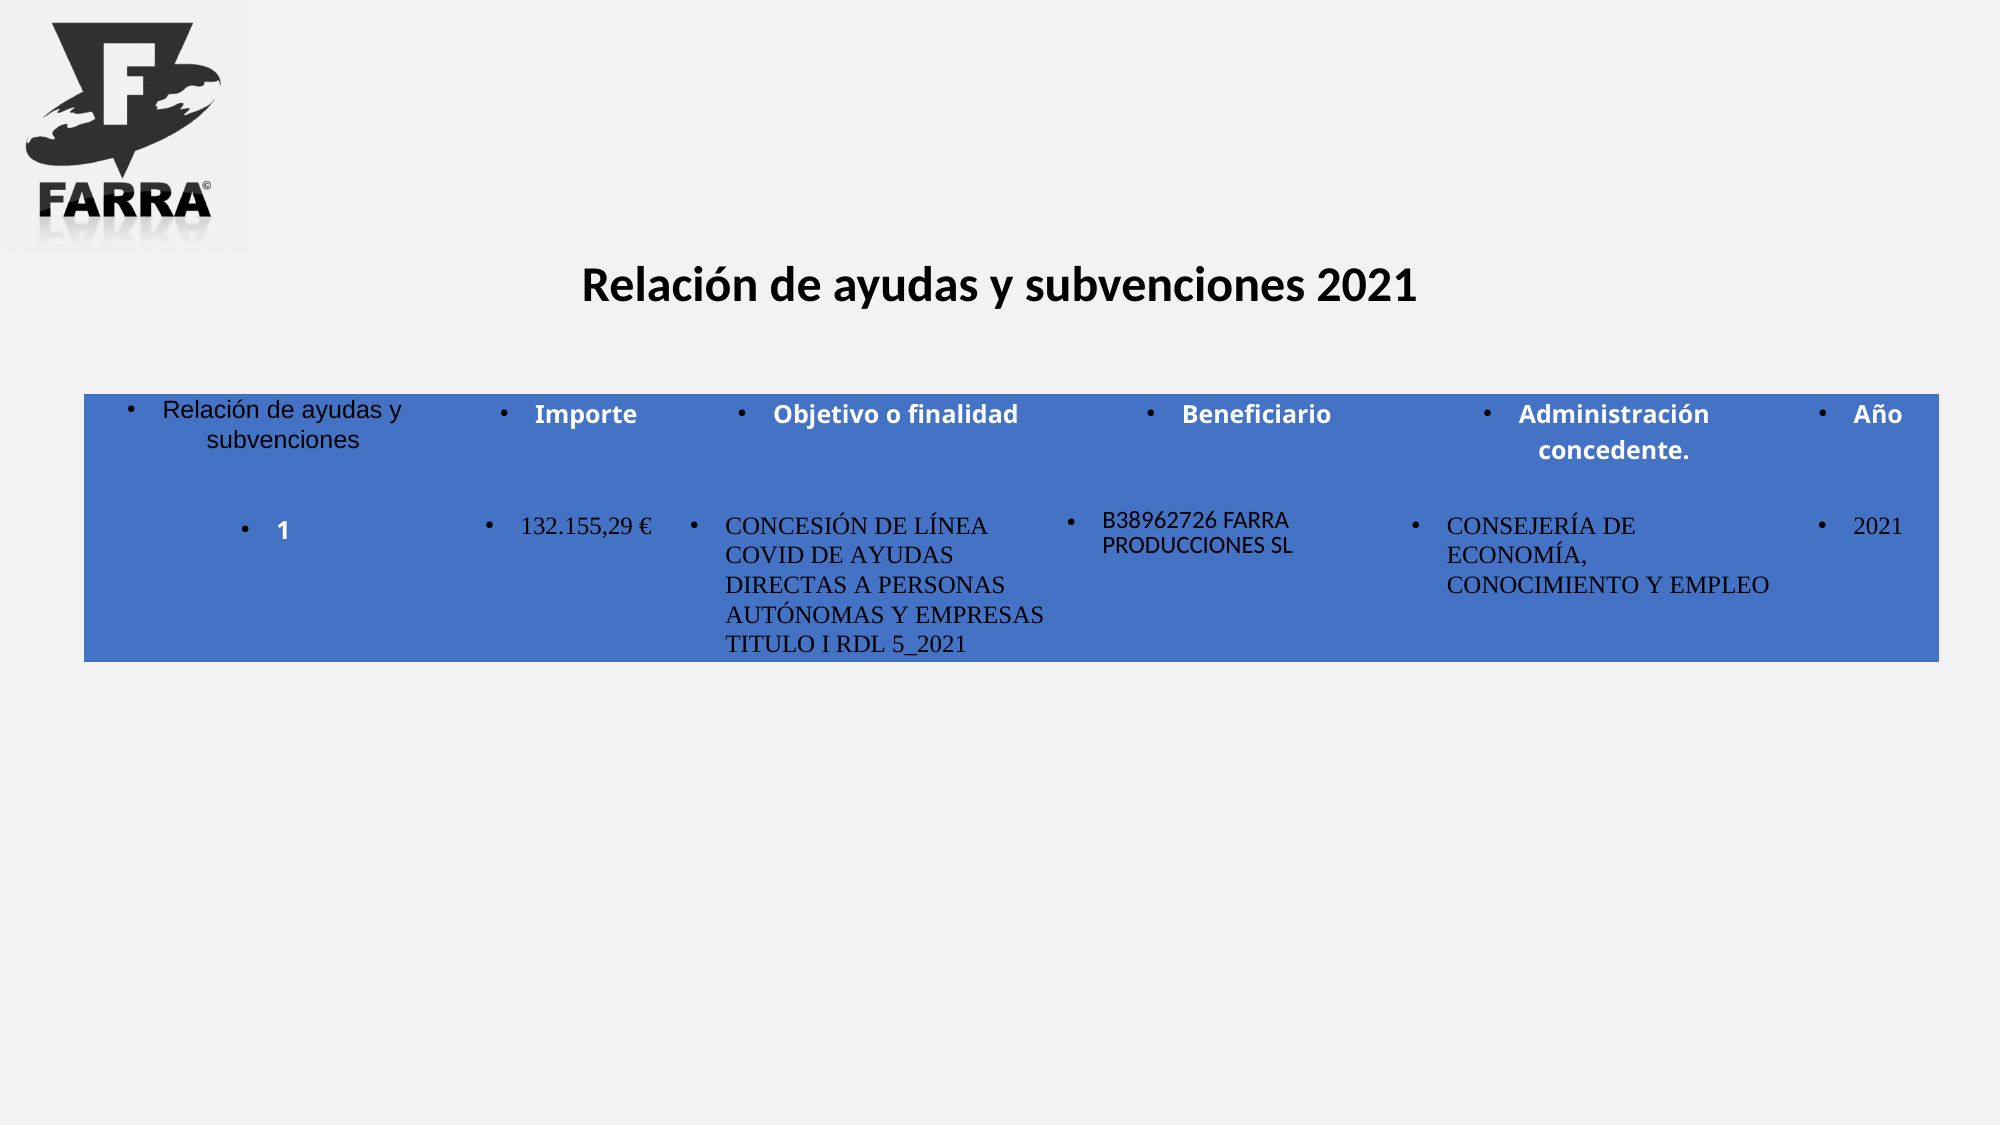

# Relación de ayudas y subvenciones 2021
| Relación de ayudas y subvenciones | Importe | Objetivo o finalidad | Beneficiario | Administración concedente. | Año |
| --- | --- | --- | --- | --- | --- |
| 1 | 132.155,29 € | CONCESIÓN DE LÍNEA COVID DE AYUDAS DIRECTAS A PERSONAS AUTÓNOMAS Y EMPRESAS TITULO I RDL 5\_2021 | B38962726 FARRA PRODUCCIONES SL | CONSEJERÍA DE ECONOMÍA, CONOCIMIENTO Y EMPLEO | 2021 |